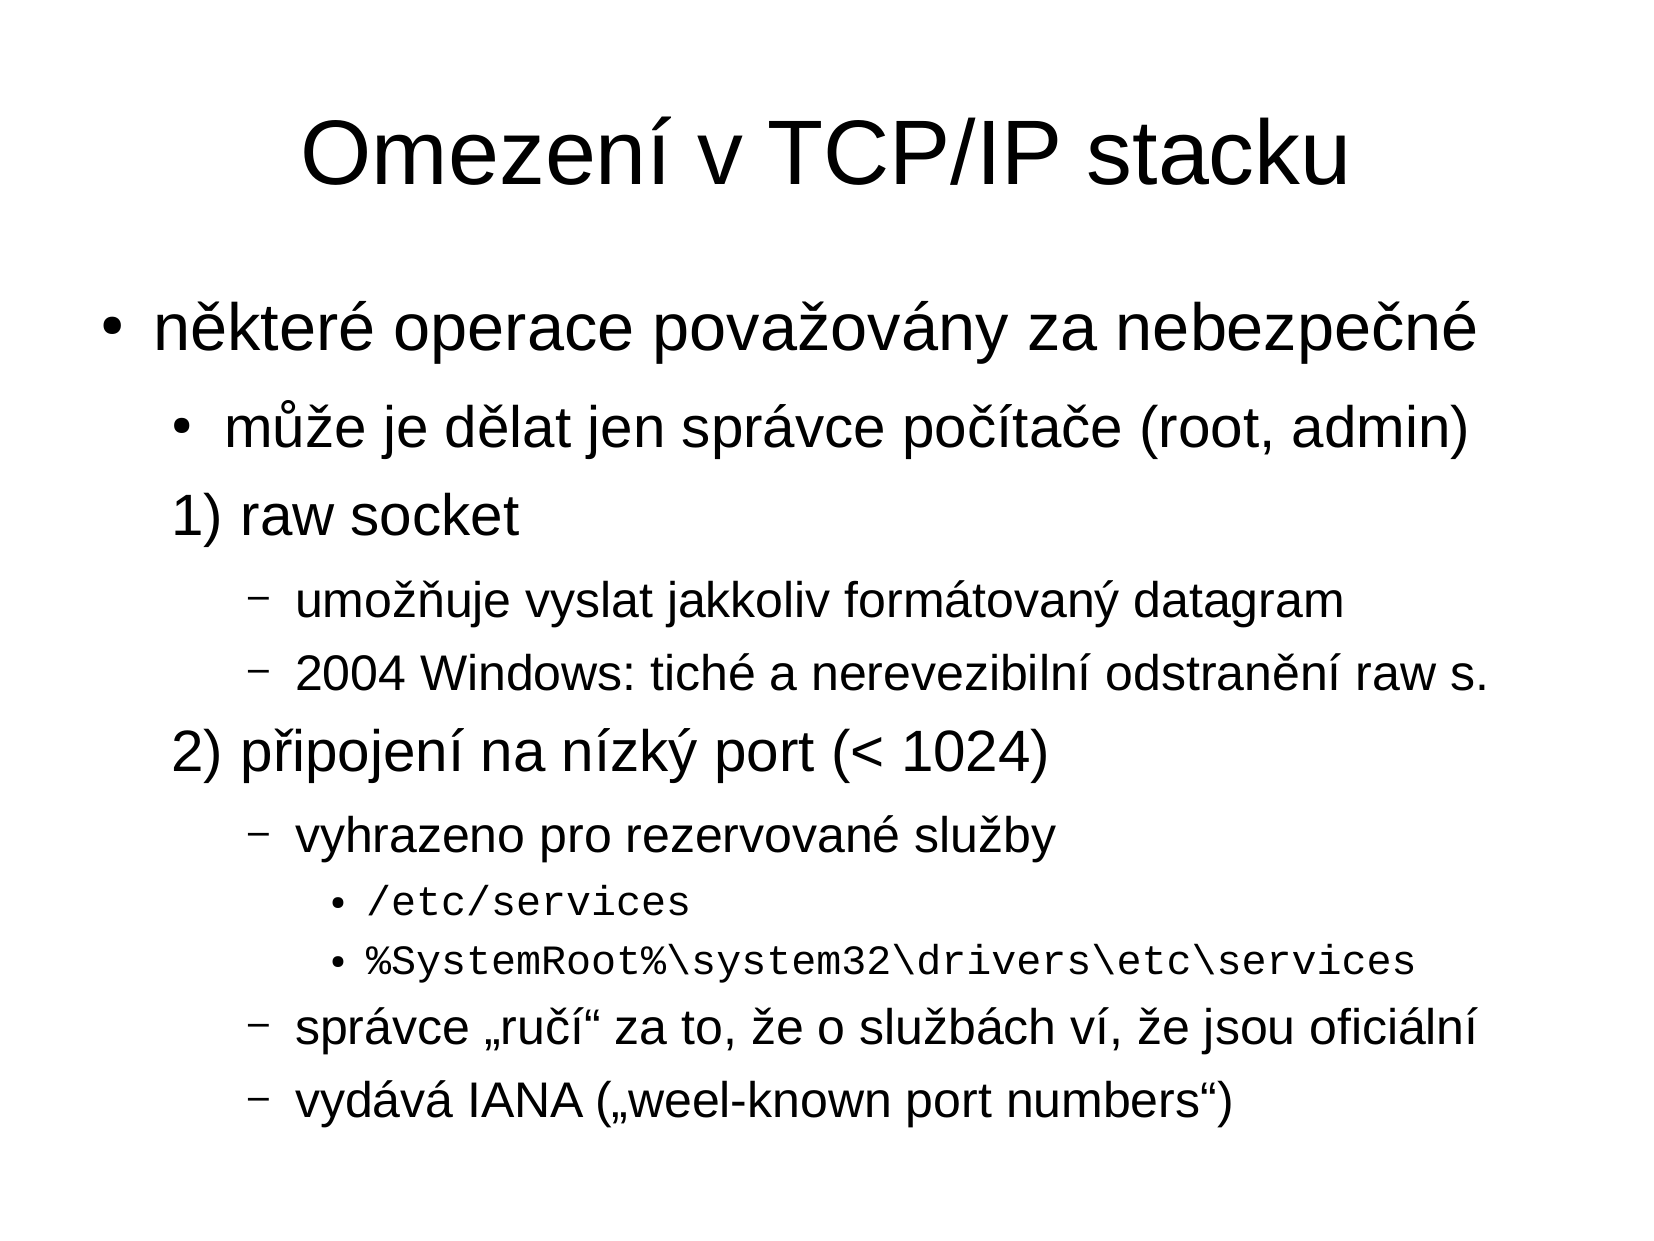

# Omezení v TCP/IP stacku
některé operace považovány za nebezpečné
může je dělat jen správce počítače (root, admin)
 raw socket
umožňuje vyslat jakkoliv formátovaný datagram
2004 Windows: tiché a nerevezibilní odstranění raw s.
 připojení na nízký port (< 1024)
vyhrazeno pro rezervované služby
/etc/services
%SystemRoot%\system32\drivers\etc\services
správce „ručí“ za to, že o službách ví, že jsou oficiální
vydává IANA („weel-known port numbers“)